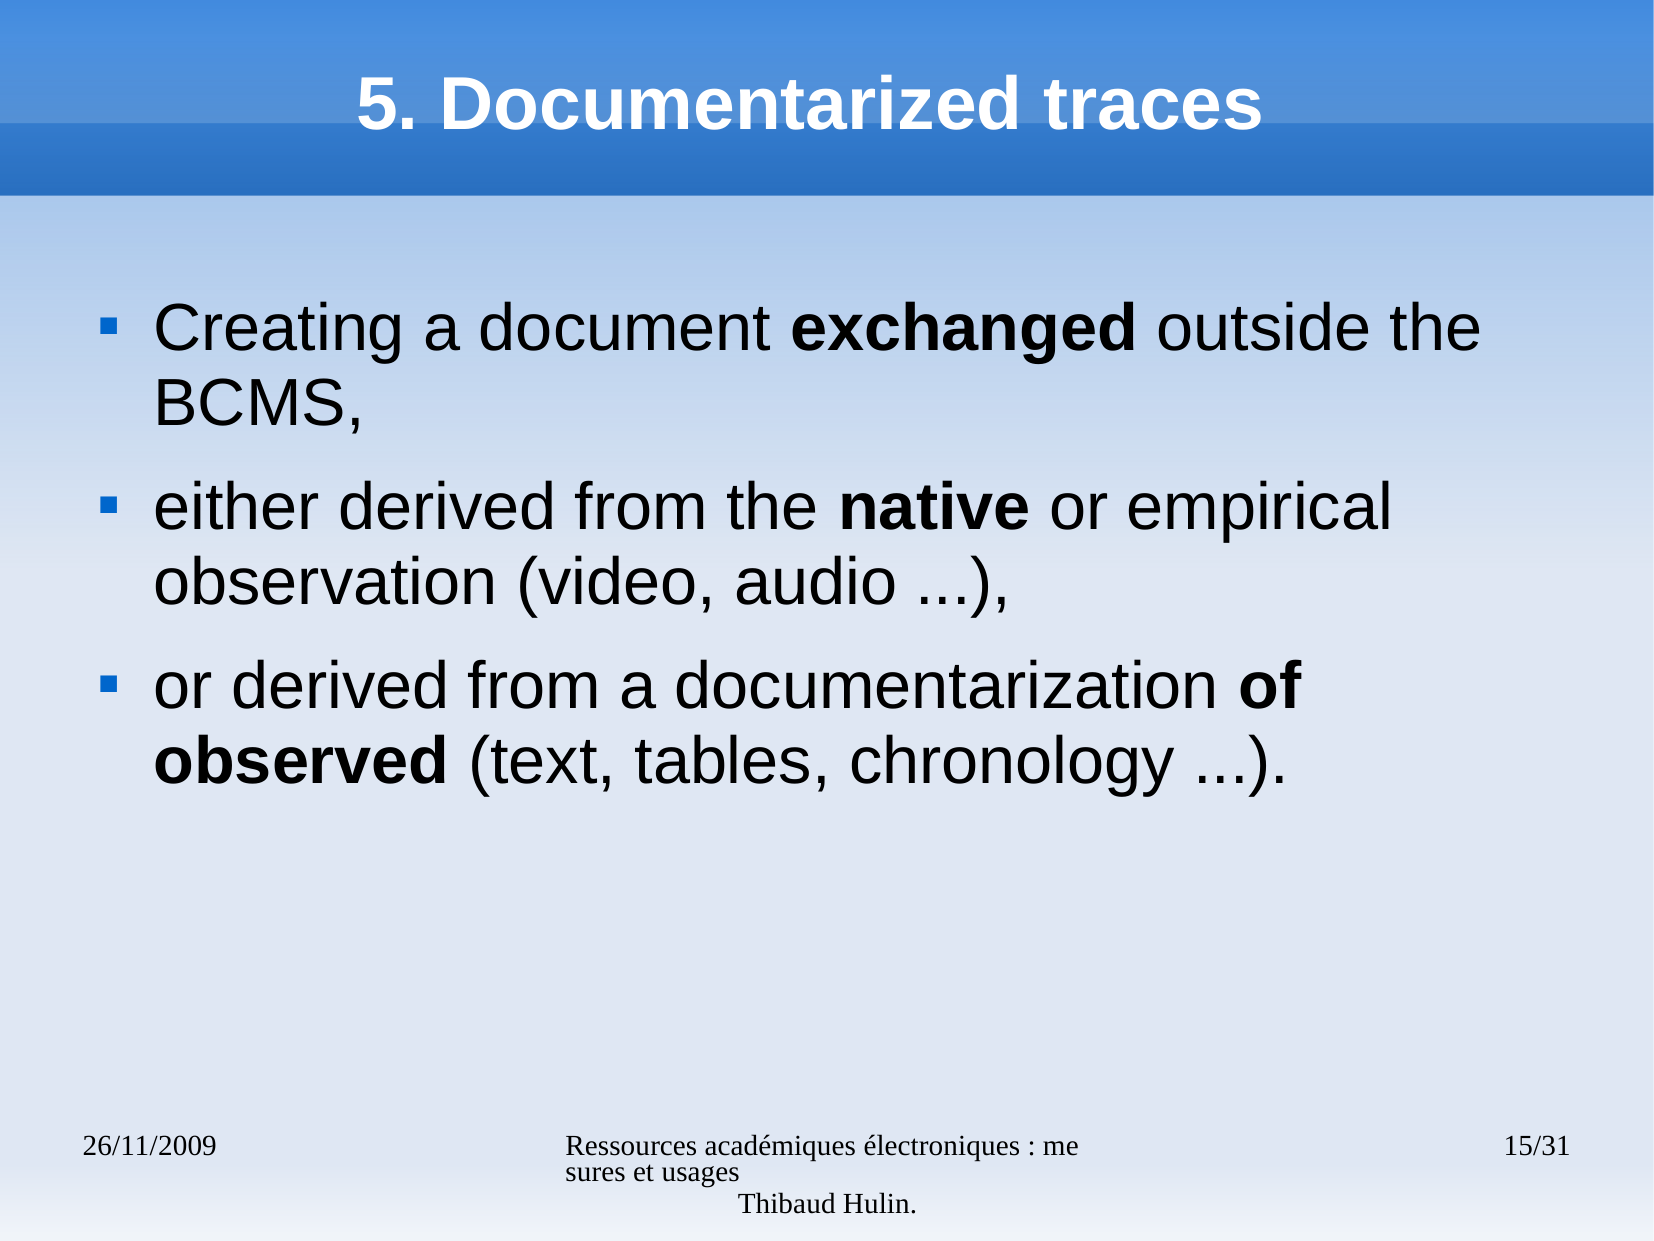

# 5. Documentarized traces
Creating a document exchanged outside the BCMS,
either derived from the native or empirical observation (video, audio ...),
or derived from a documentarization of observed (text, tables, chronology ...).
26/11/2009
Ressources académiques électroniques : mesures et usages
15